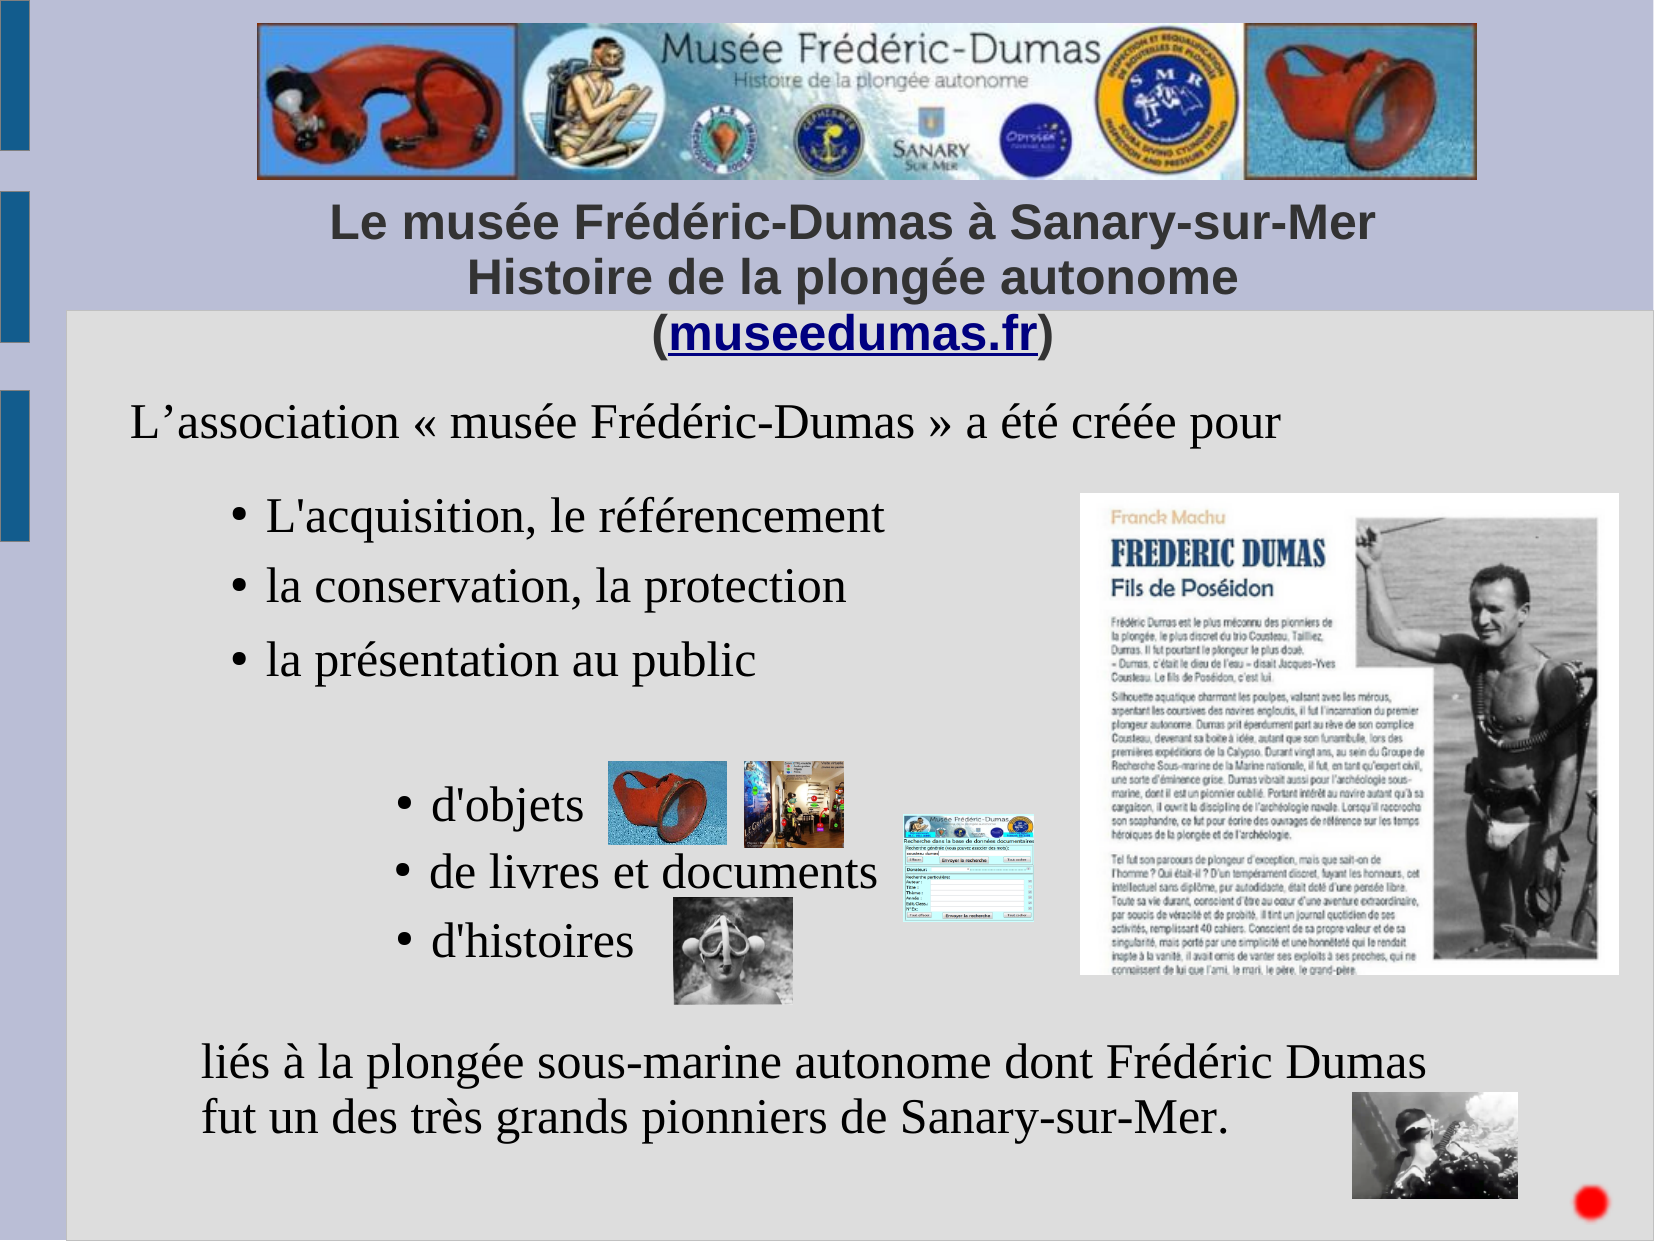

# Le musée Frédéric-Dumas à Sanary-sur-Mer Histoire de la plongée autonome (museedumas.fr)
L’association « musée Frédéric-Dumas » a été créée pour
L'acquisition, le référencement
la conservation, la protection
la présentation au public
d'objets
de livres et documents
d'histoires
liés à la plongée sous-marine autonome dont Frédéric Dumas
fut un des très grands pionniers de Sanary-sur-Mer.